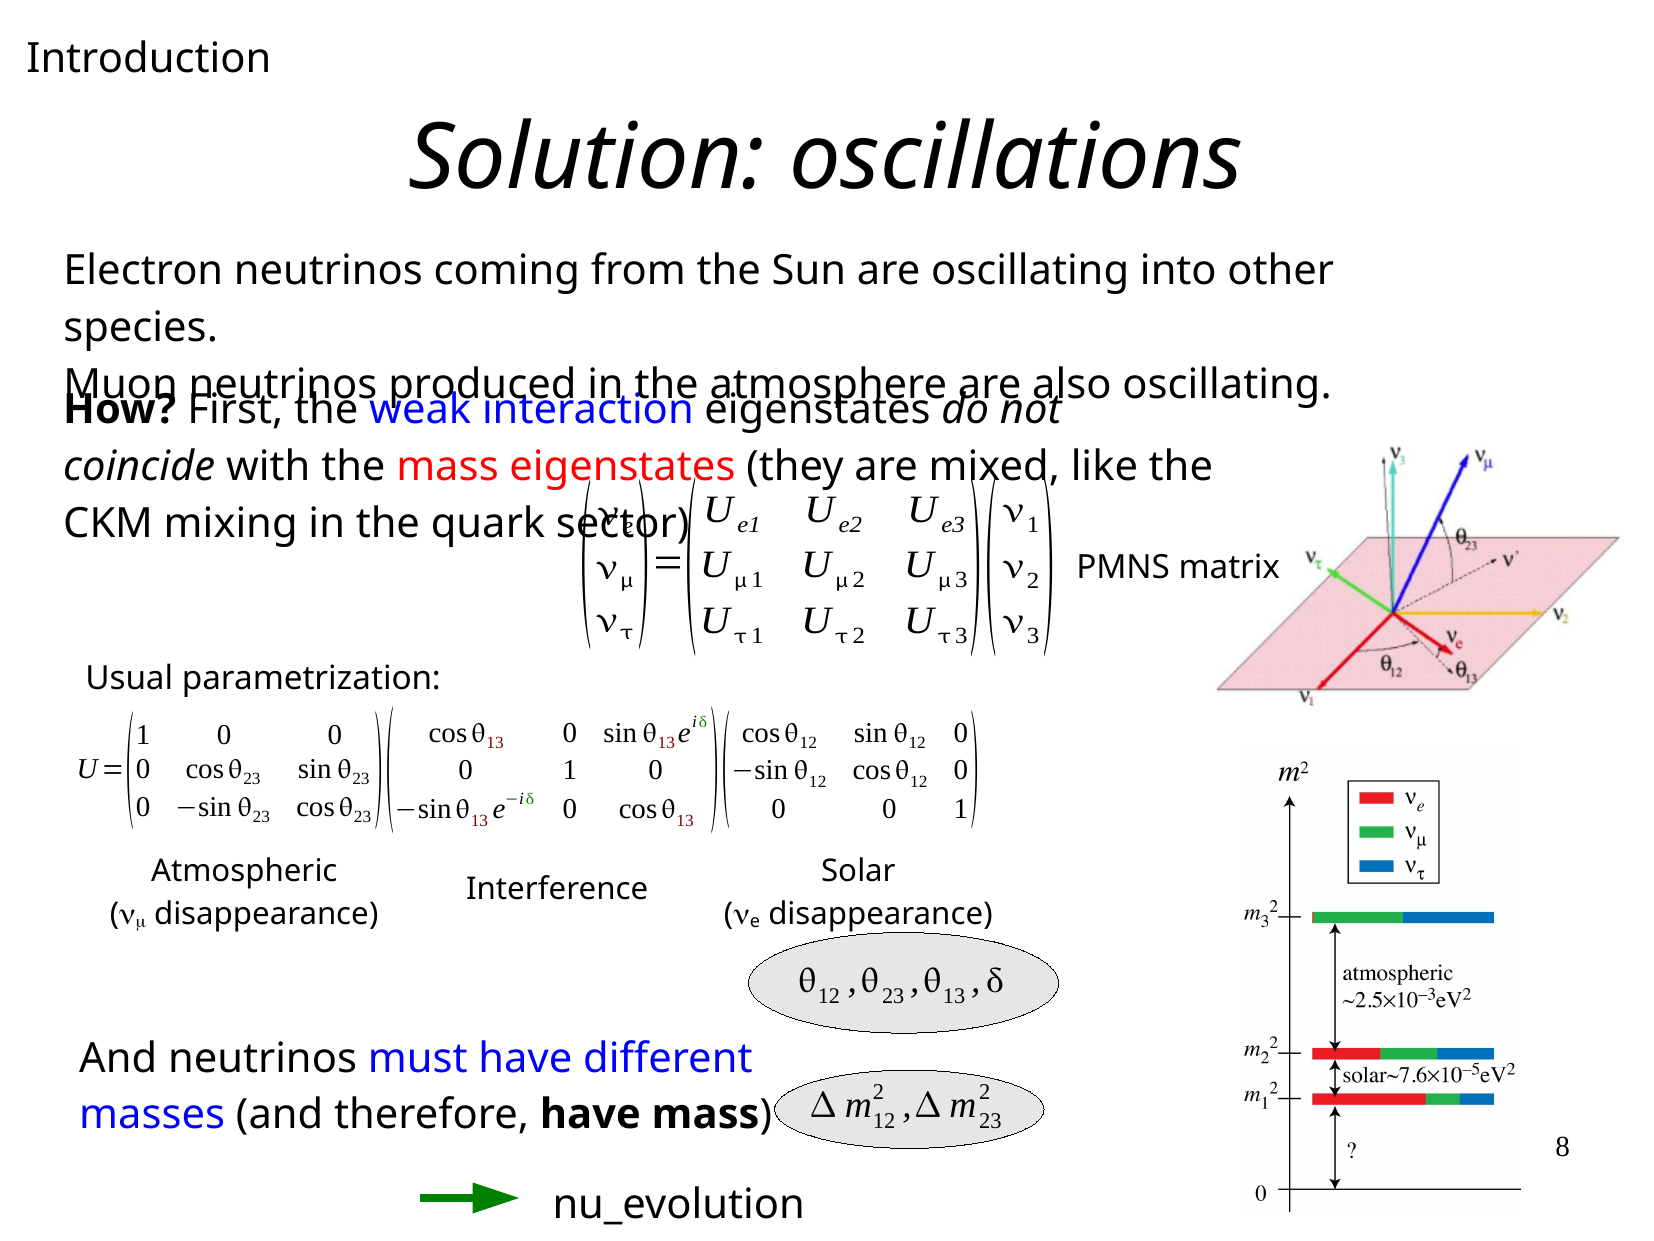

Introduction
# Solution: oscillations
Electron neutrinos coming from the Sun are oscillating into other species.
Muon neutrinos produced in the atmosphere are also oscillating.
How? First, the weak interaction eigenstates do not coincide with the mass eigenstates (they are mixed, like the CKM mixing in the quark sector)
PMNS matrix
Usual parametrization:
Atmospheric
(nm disappearance)
Solar
(ne disappearance)
Interference
And neutrinos must have different masses (and therefore, have mass)
8
nu_evolution